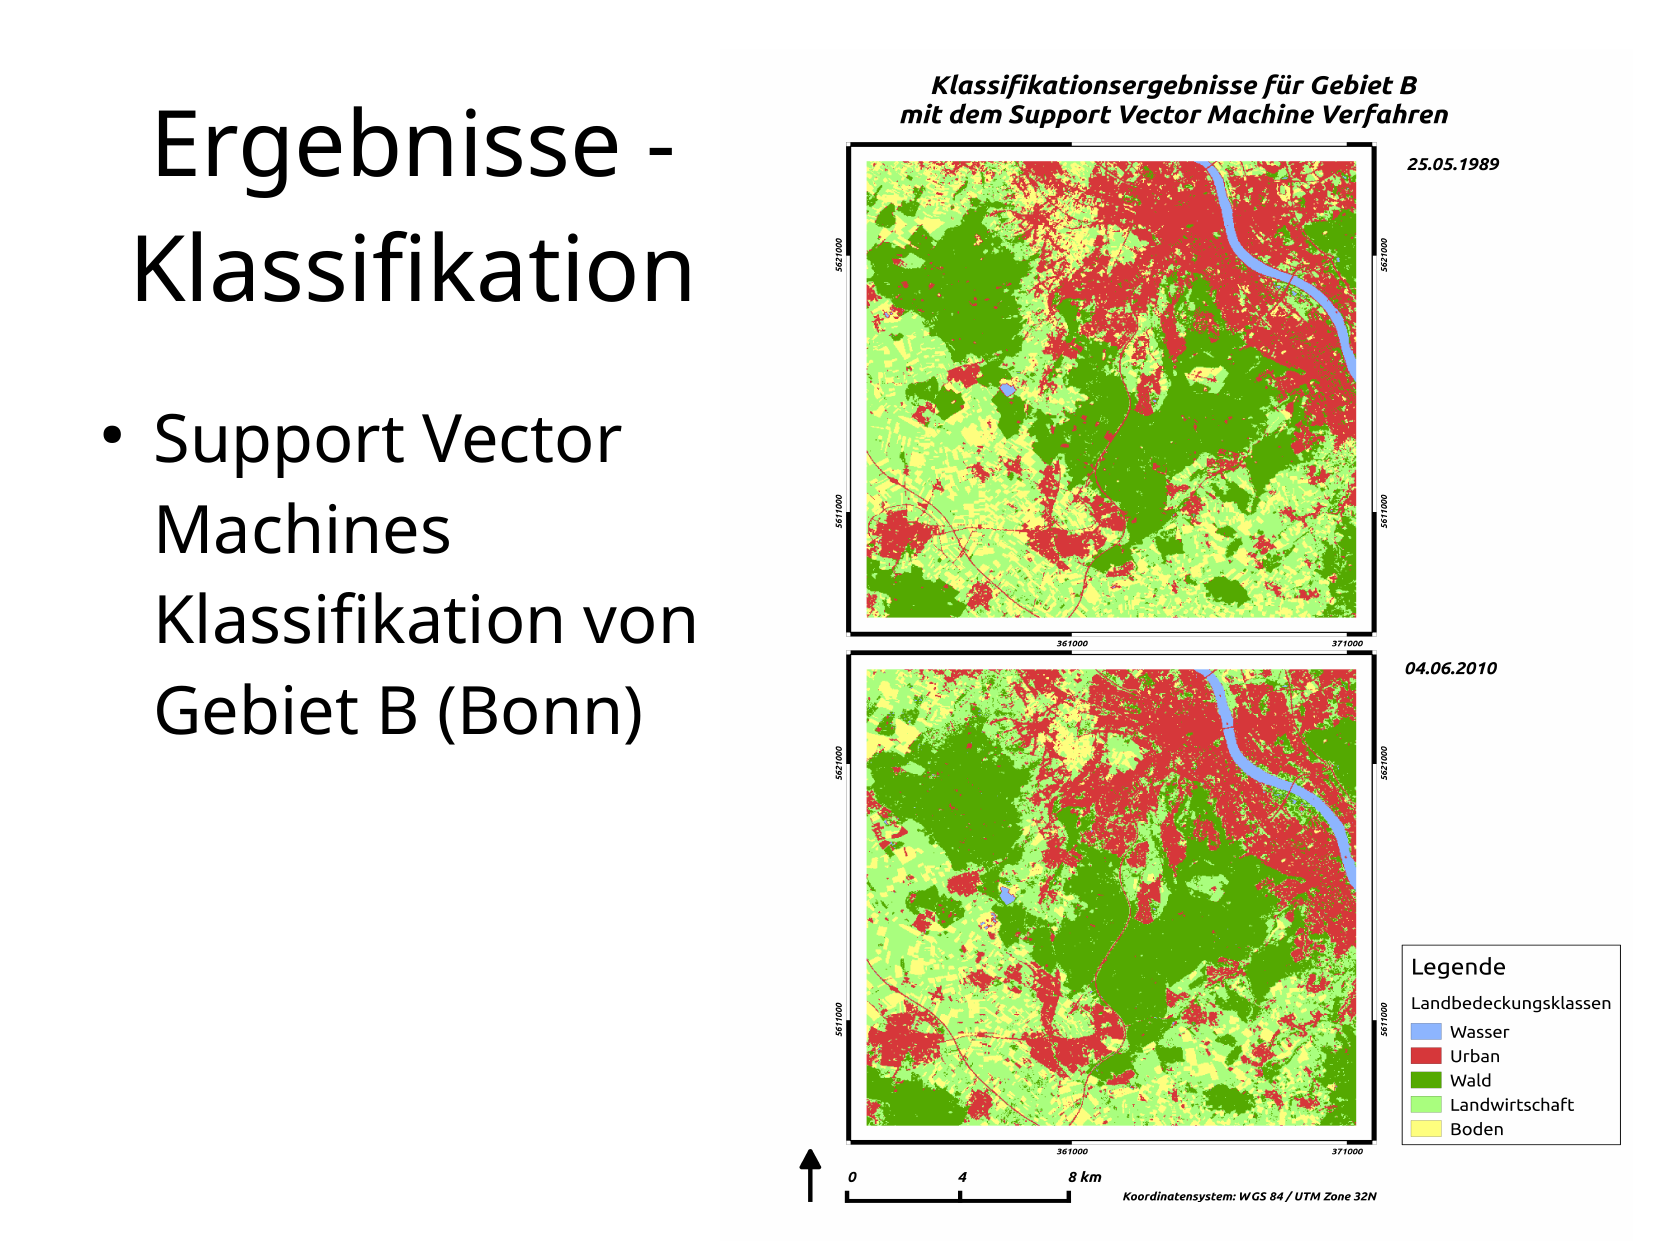

# Ergebnisse - Klassifikation
Support Vector Machines Klassifikation von Gebiet B (Bonn)